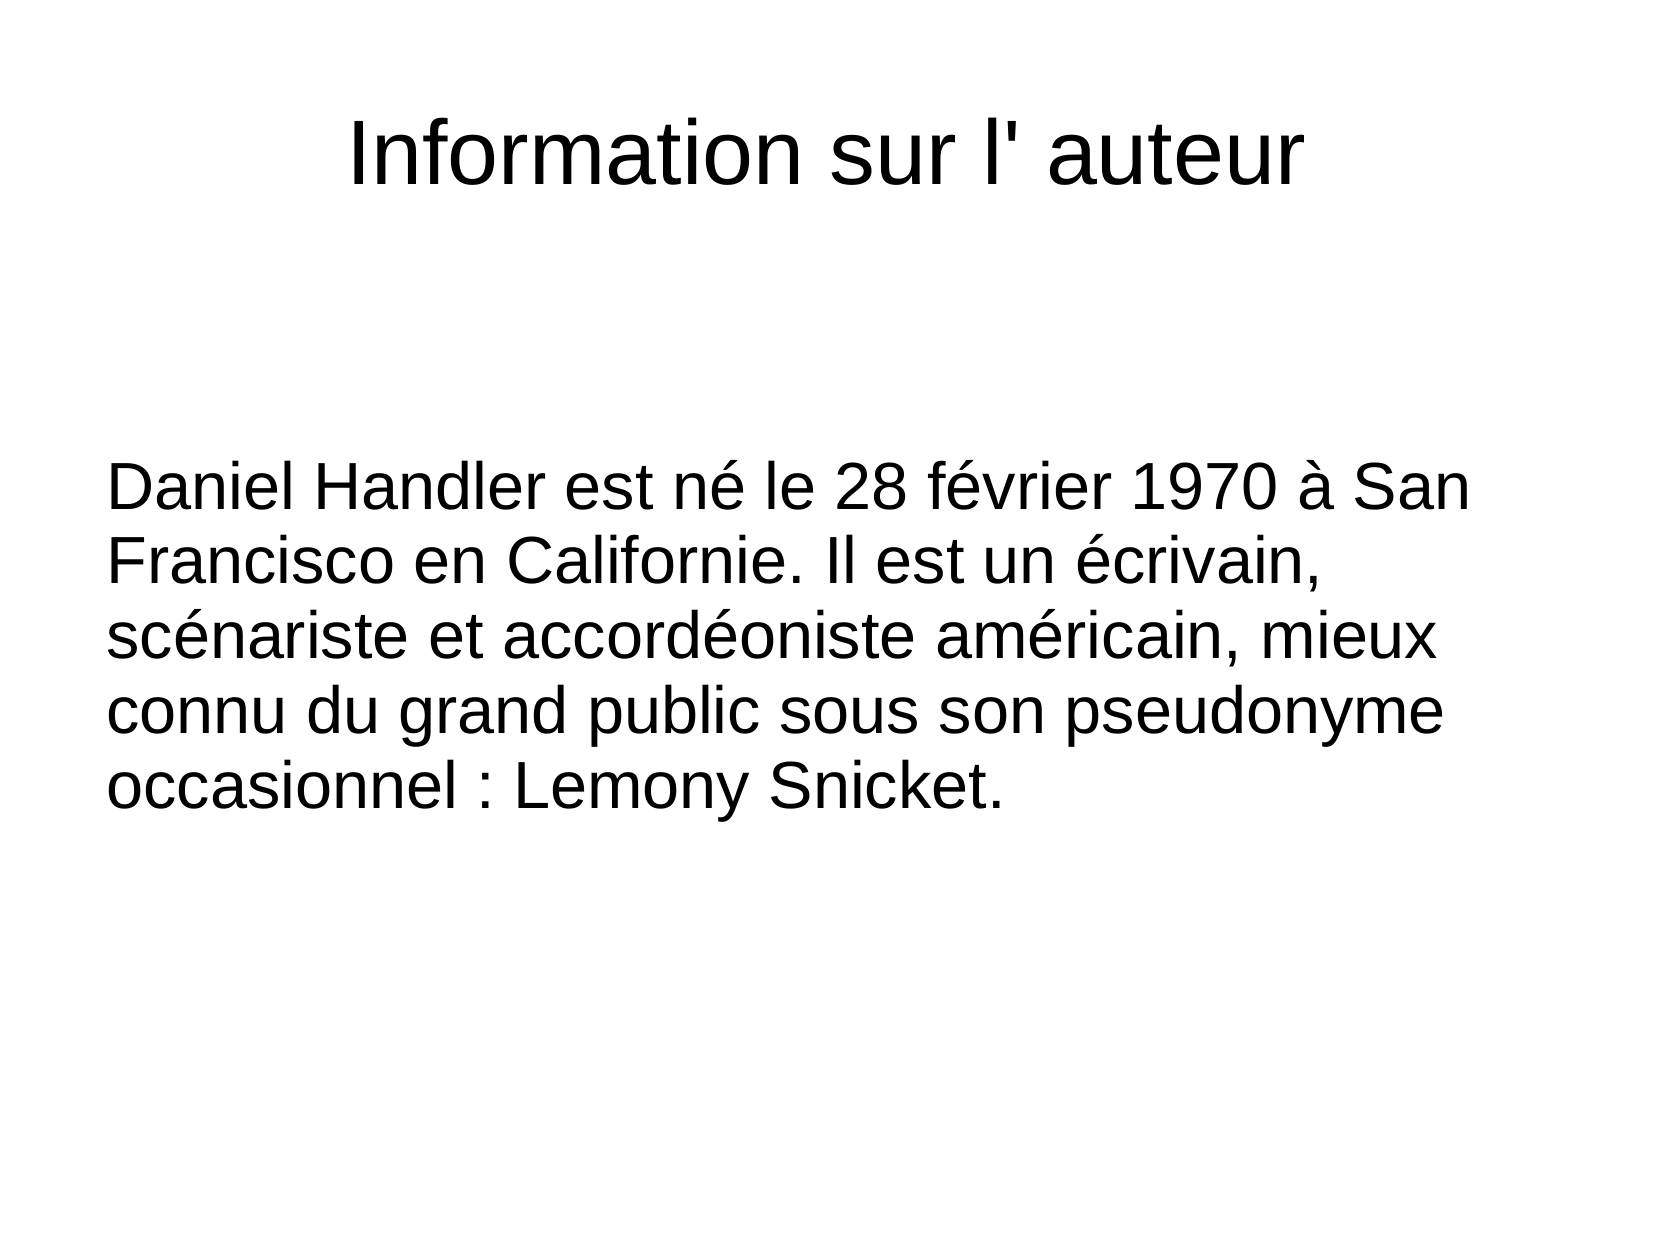

# Information sur l' auteur
Daniel Handler est né le 28 février 1970 à San Francisco en Californie. Il est un écrivain, scénariste et accordéoniste américain, mieux connu du grand public sous son pseudonyme occasionnel : Lemony Snicket.